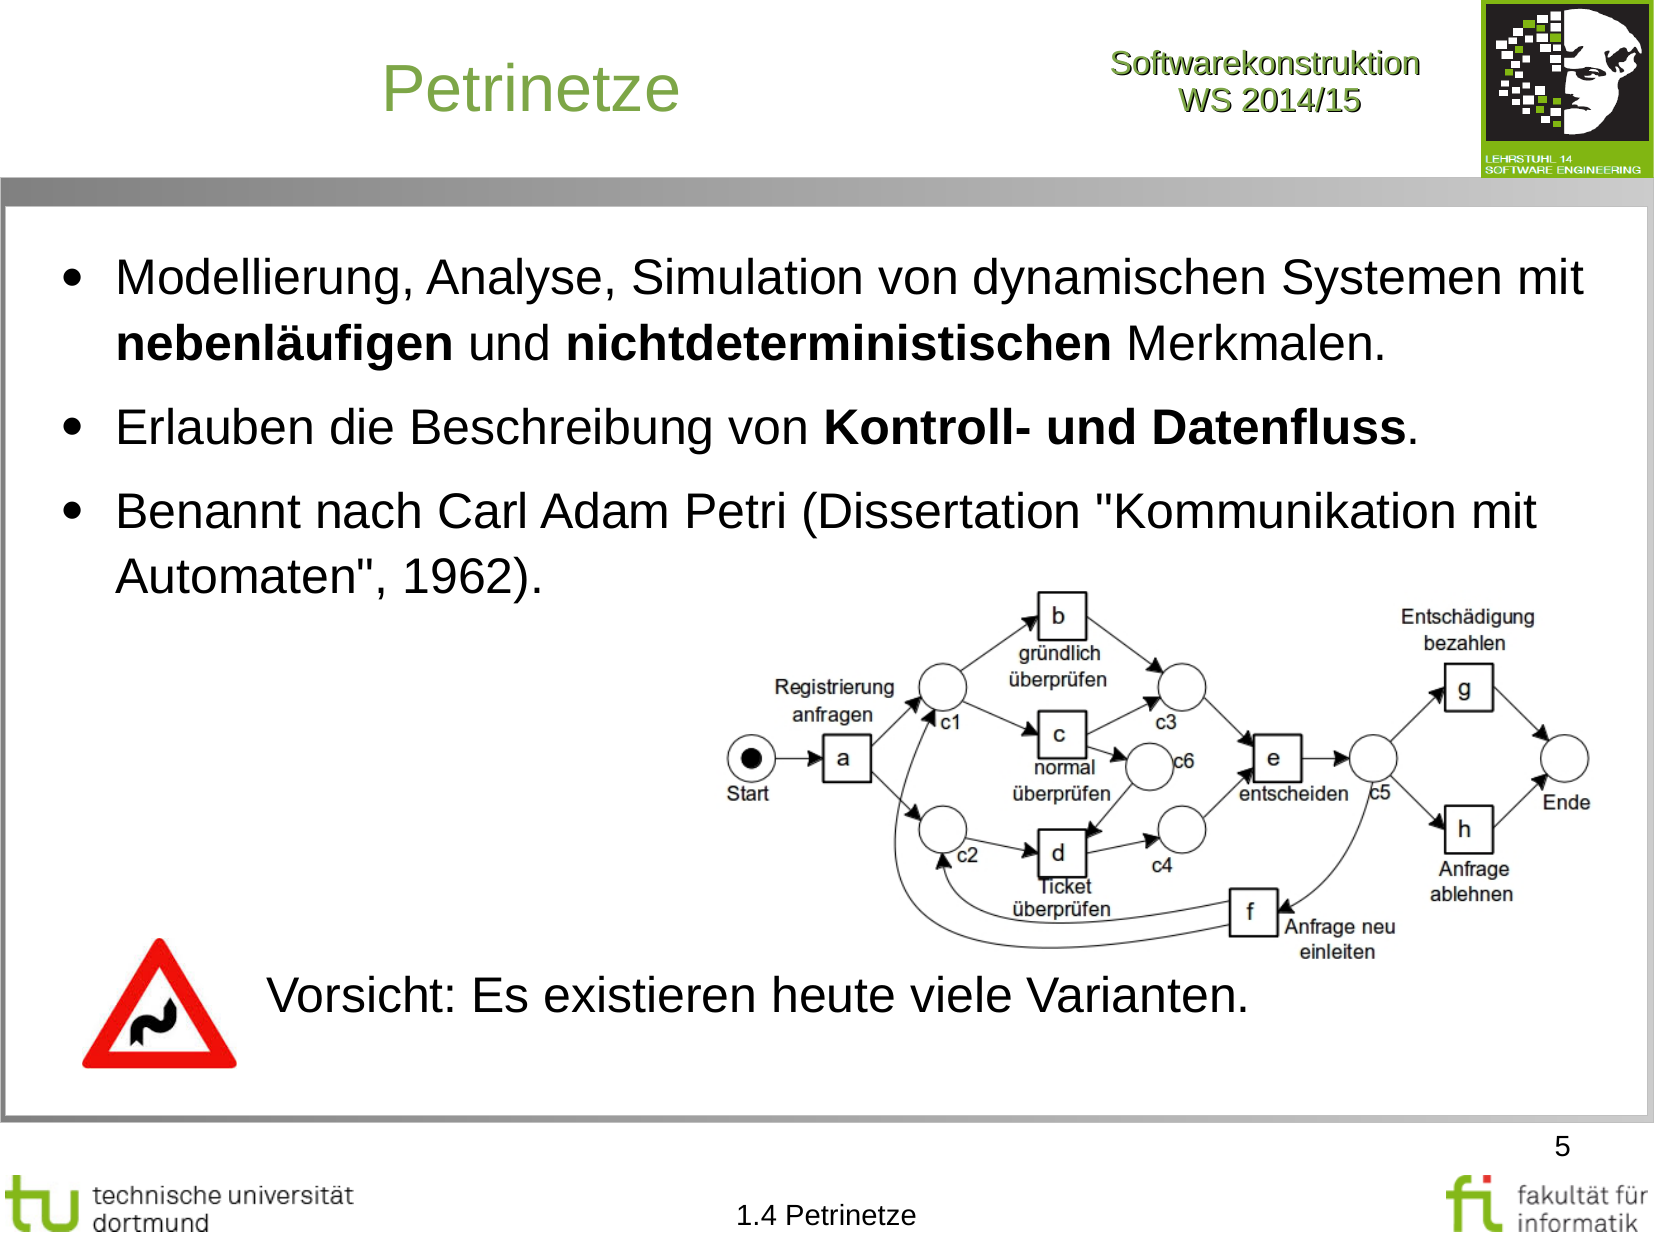

# Petrinetze
Modellierung, Analyse, Simulation von dynamischen Systemen mit nebenläufigen und nichtdeterministischen Merkmalen.
Erlauben die Beschreibung von Kontroll- und Datenfluss.
Benannt nach Carl Adam Petri (Dissertation "Kommunikation mit Automaten", 1962).
			Vorsicht: Es existieren heute viele Varianten.
5
1.4 Petrinetze